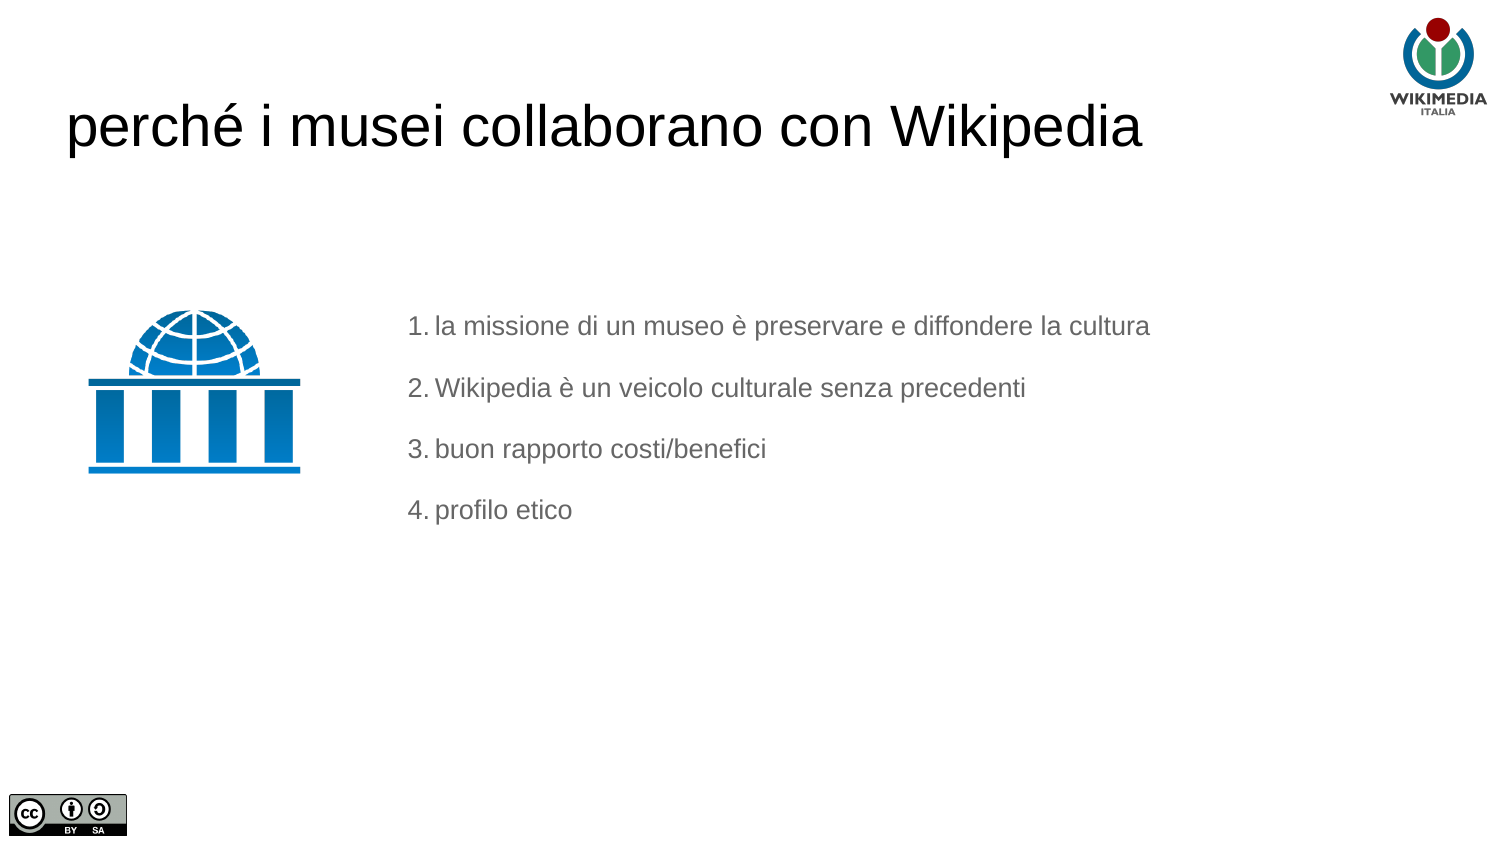

# perché i musei collaborano con Wikipedia
la missione di un museo è preservare e diffondere la cultura
Wikipedia è un veicolo culturale senza precedenti
buon rapporto costi/benefici
profilo etico